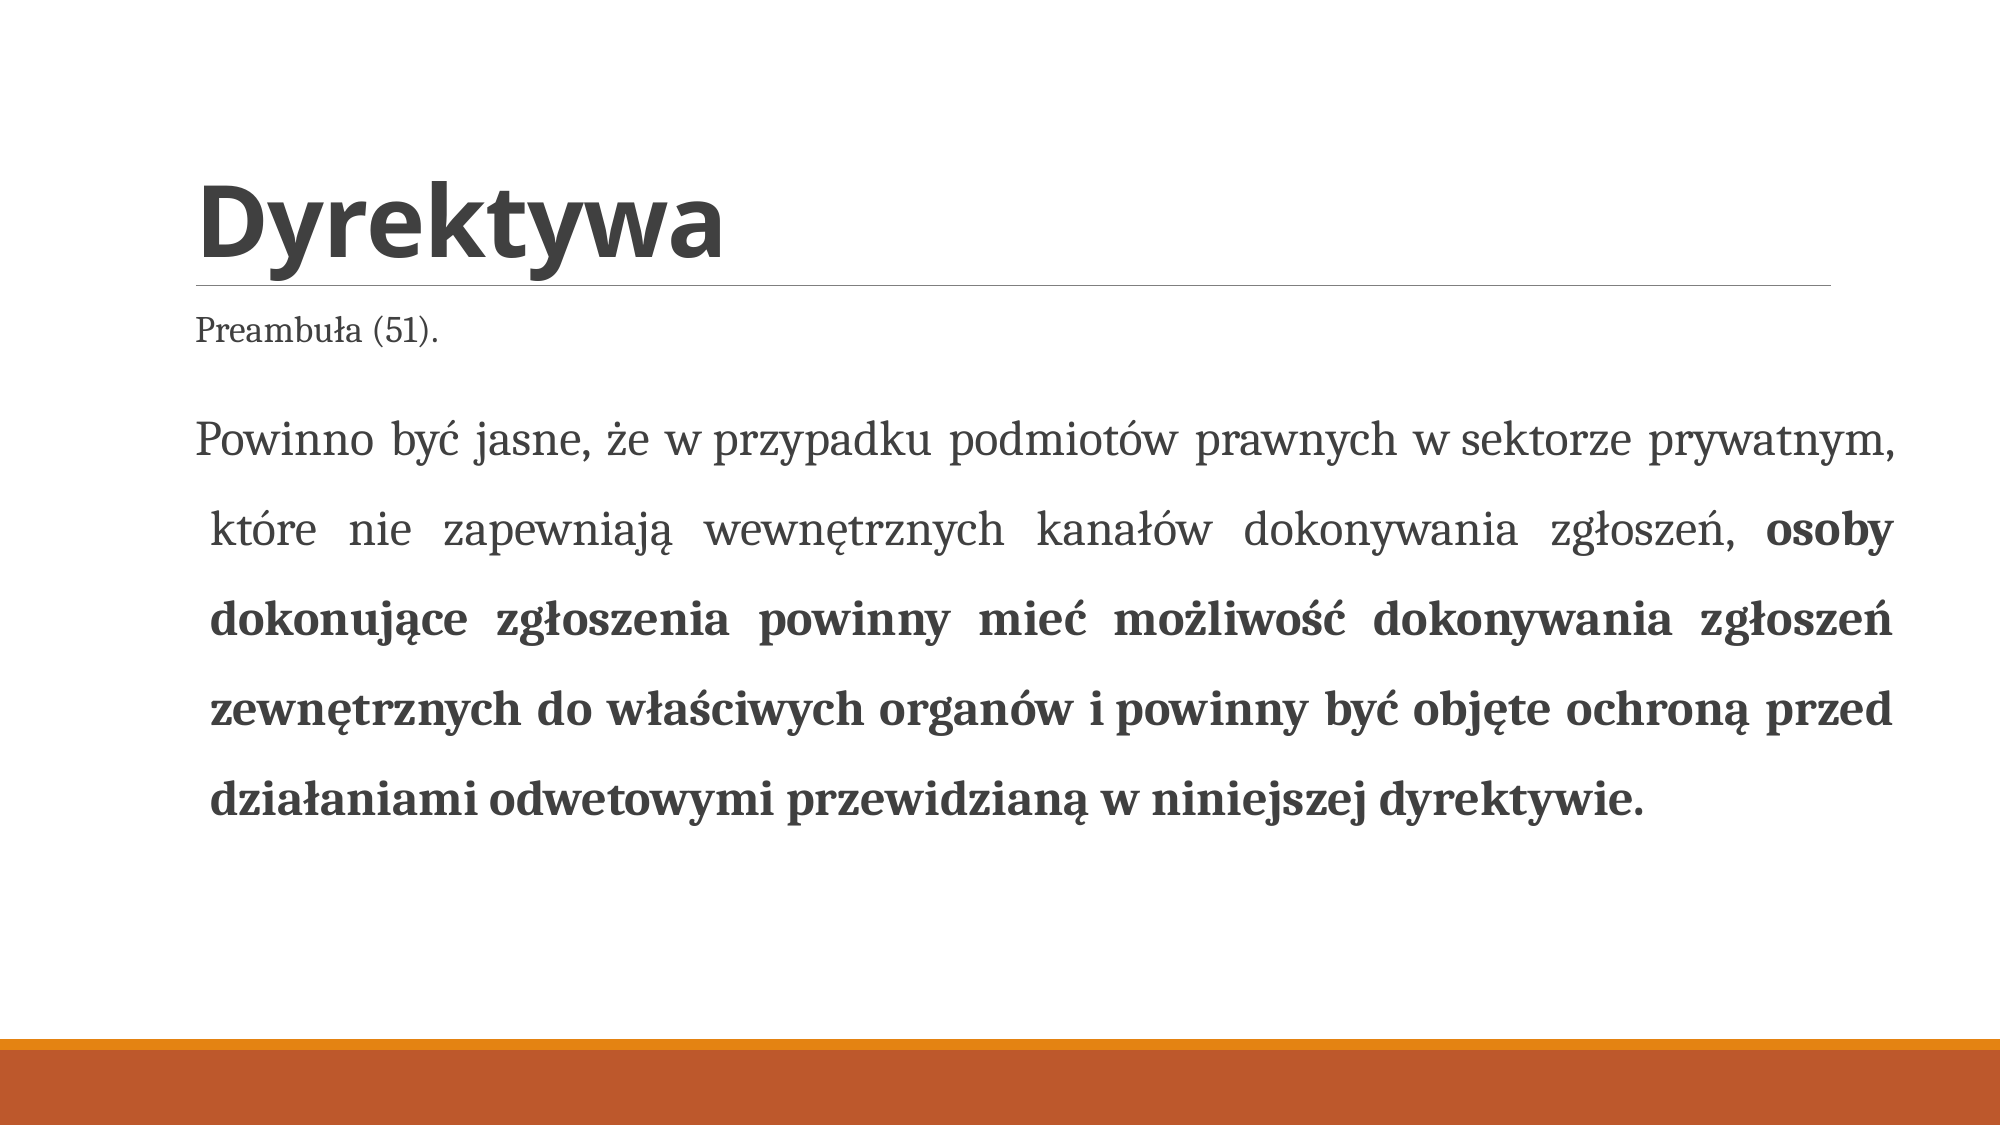

# Dyrektywa
Preambuła (51).
Powinno być jasne, że w przypadku podmiotów prawnych w sektorze prywatnym, które nie zapewniają wewnętrznych kanałów dokonywania zgłoszeń, osoby dokonujące zgłoszenia powinny mieć możliwość dokonywania zgłoszeń zewnętrznych do właściwych organów i powinny być objęte ochroną przed działaniami odwetowymi przewidzianą w niniejszej dyrektywie.